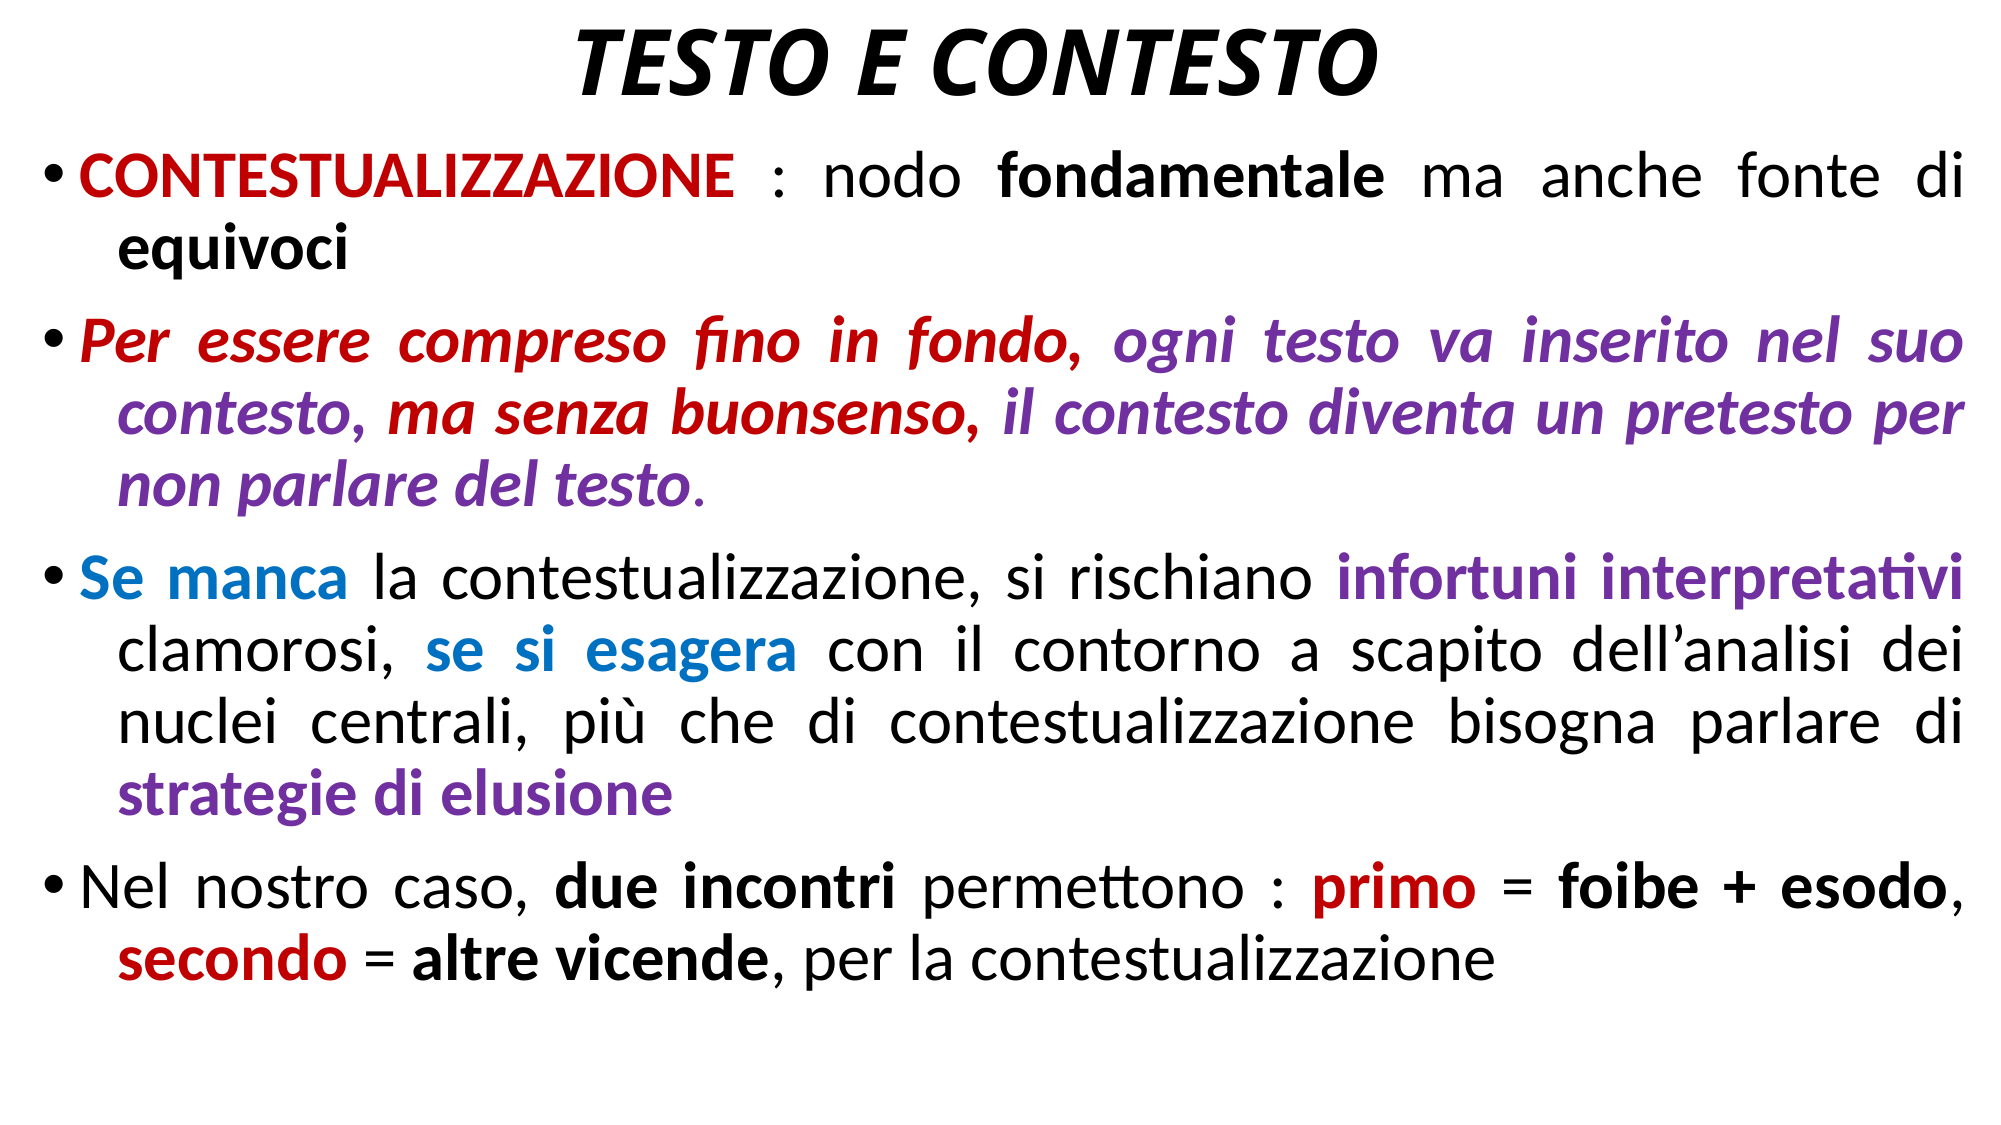

# TESTO E CONTESTO
CONTESTUALIZZAZIONE : nodo fondamentale ma anche fonte di equivoci
Per essere compreso fino in fondo, ogni testo va inserito nel suo contesto, ma senza buonsenso, il contesto diventa un pretesto per non parlare del testo.
Se manca la contestualizzazione, si rischiano infortuni interpretativi clamorosi, se si esagera con il contorno a scapito dell’analisi dei nuclei centrali, più che di contestualizzazione bisogna parlare di strategie di elusione
Nel nostro caso, due incontri permettono : primo = foibe + esodo, secondo = altre vicende, per la contestualizzazione